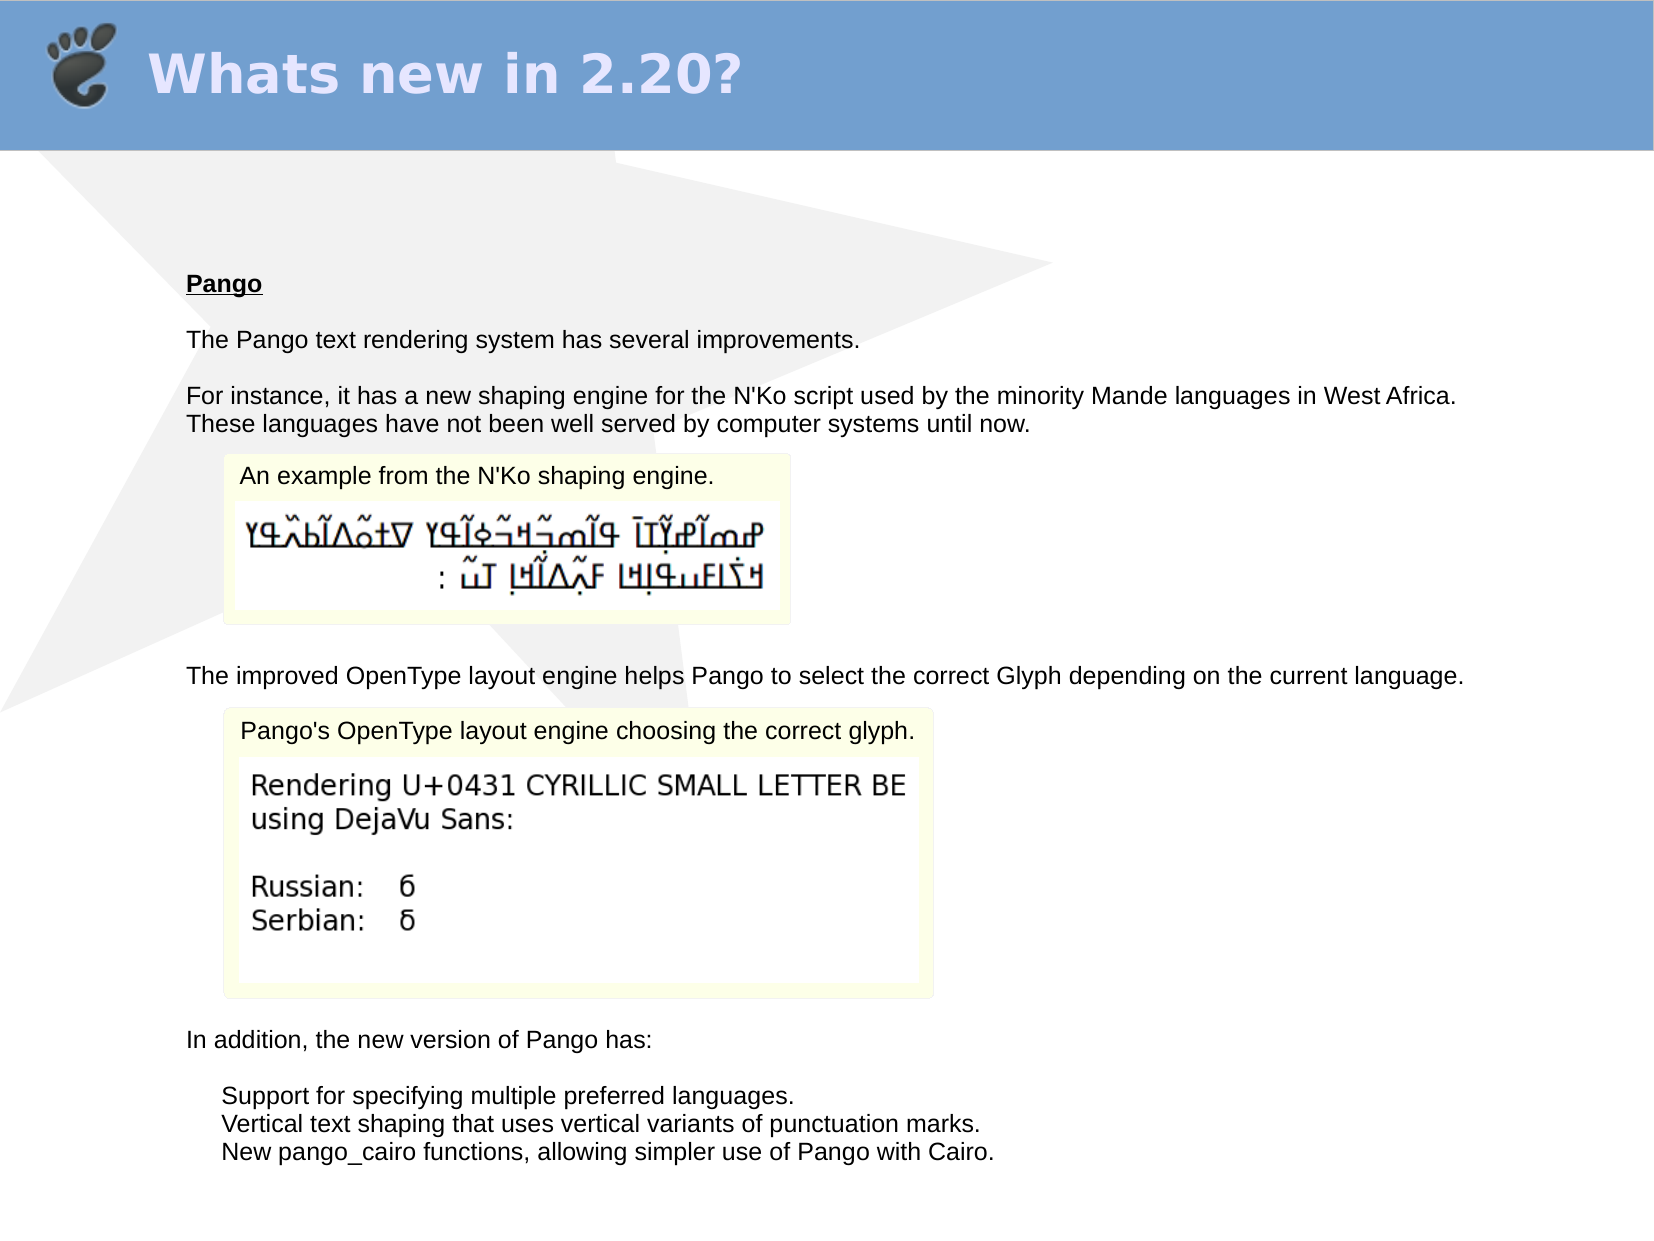

Whats new in 2.20?
#
Pango
The Pango text rendering system has several improvements.
For instance, it has a new shaping engine for the N'Ko script used by the minority Mande languages in West Africa. These languages have not been well served by computer systems until now.
The improved OpenType layout engine helps Pango to select the correct Glyph depending on the current language.
In addition, the new version of Pango has:
Support for specifying multiple preferred languages.
Vertical text shaping that uses vertical variants of punctuation marks.
New pango_cairo functions, allowing simpler use of Pango with Cairo.
An example from the N'Ko shaping engine.
Pango's OpenType layout engine choosing the correct glyph.